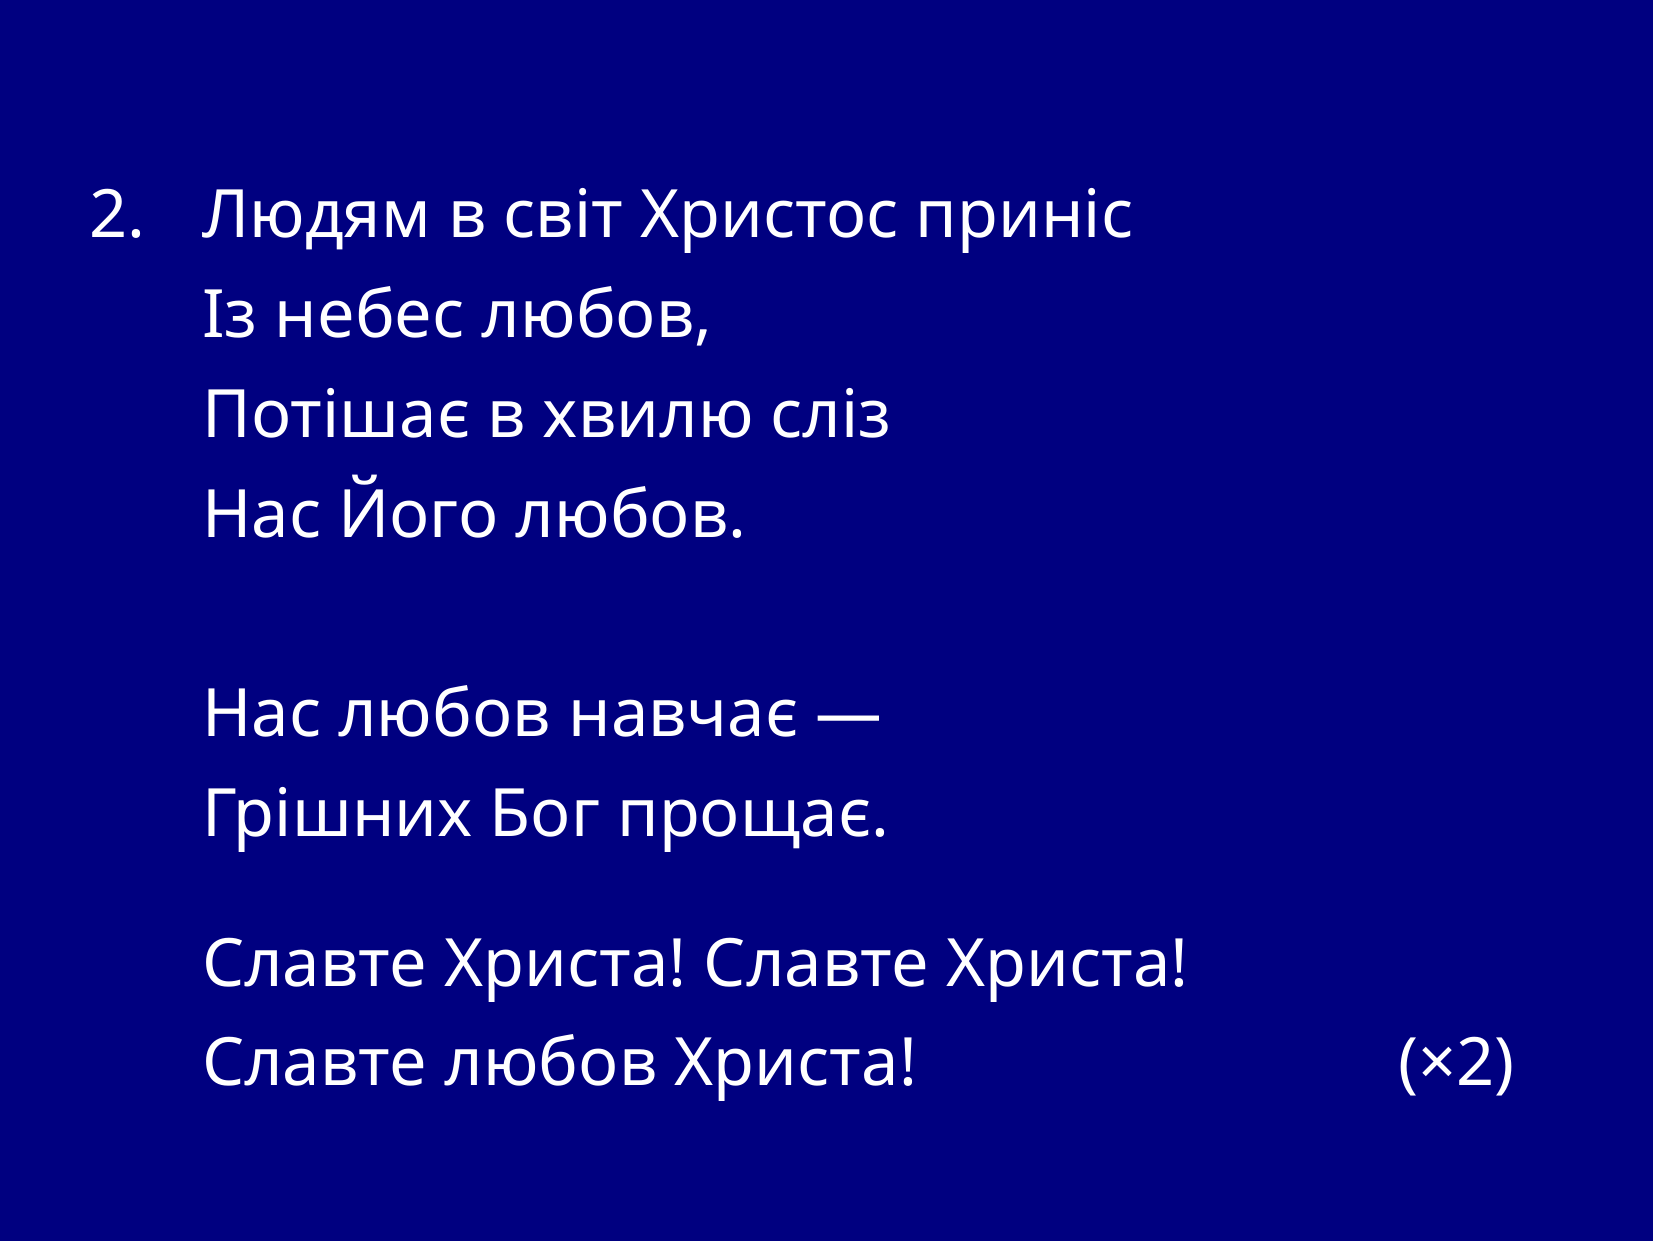

2.	Людям в світ Христос приніс
	Із небес любов,
	Потішає в хвилю сліз
	Нас Його любов.
	Нас любов навчає ―
	Грішних Бог прощає.
	Славте Христа! Славте Христа!
	Славте любов Христа!	(×2)